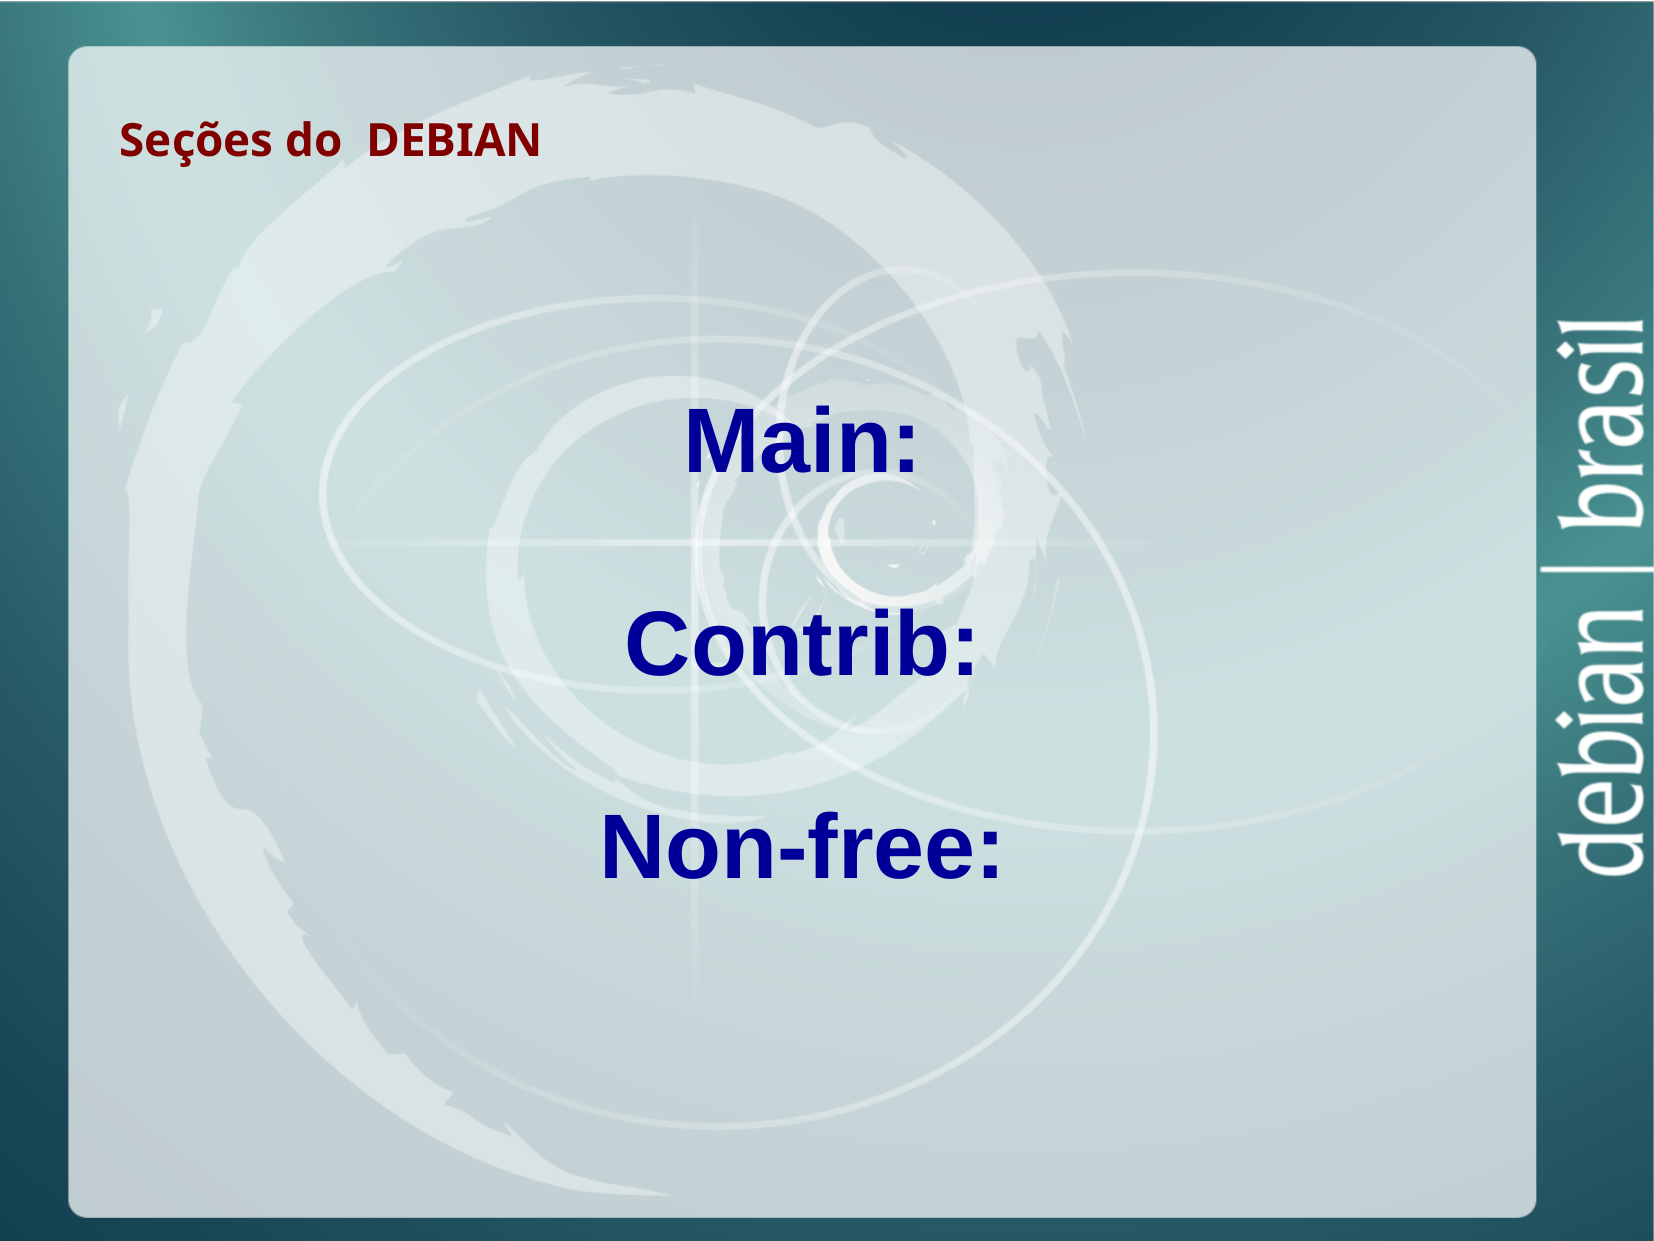

Seções do DEBIAN
# Main:
Contrib:
Non-free: